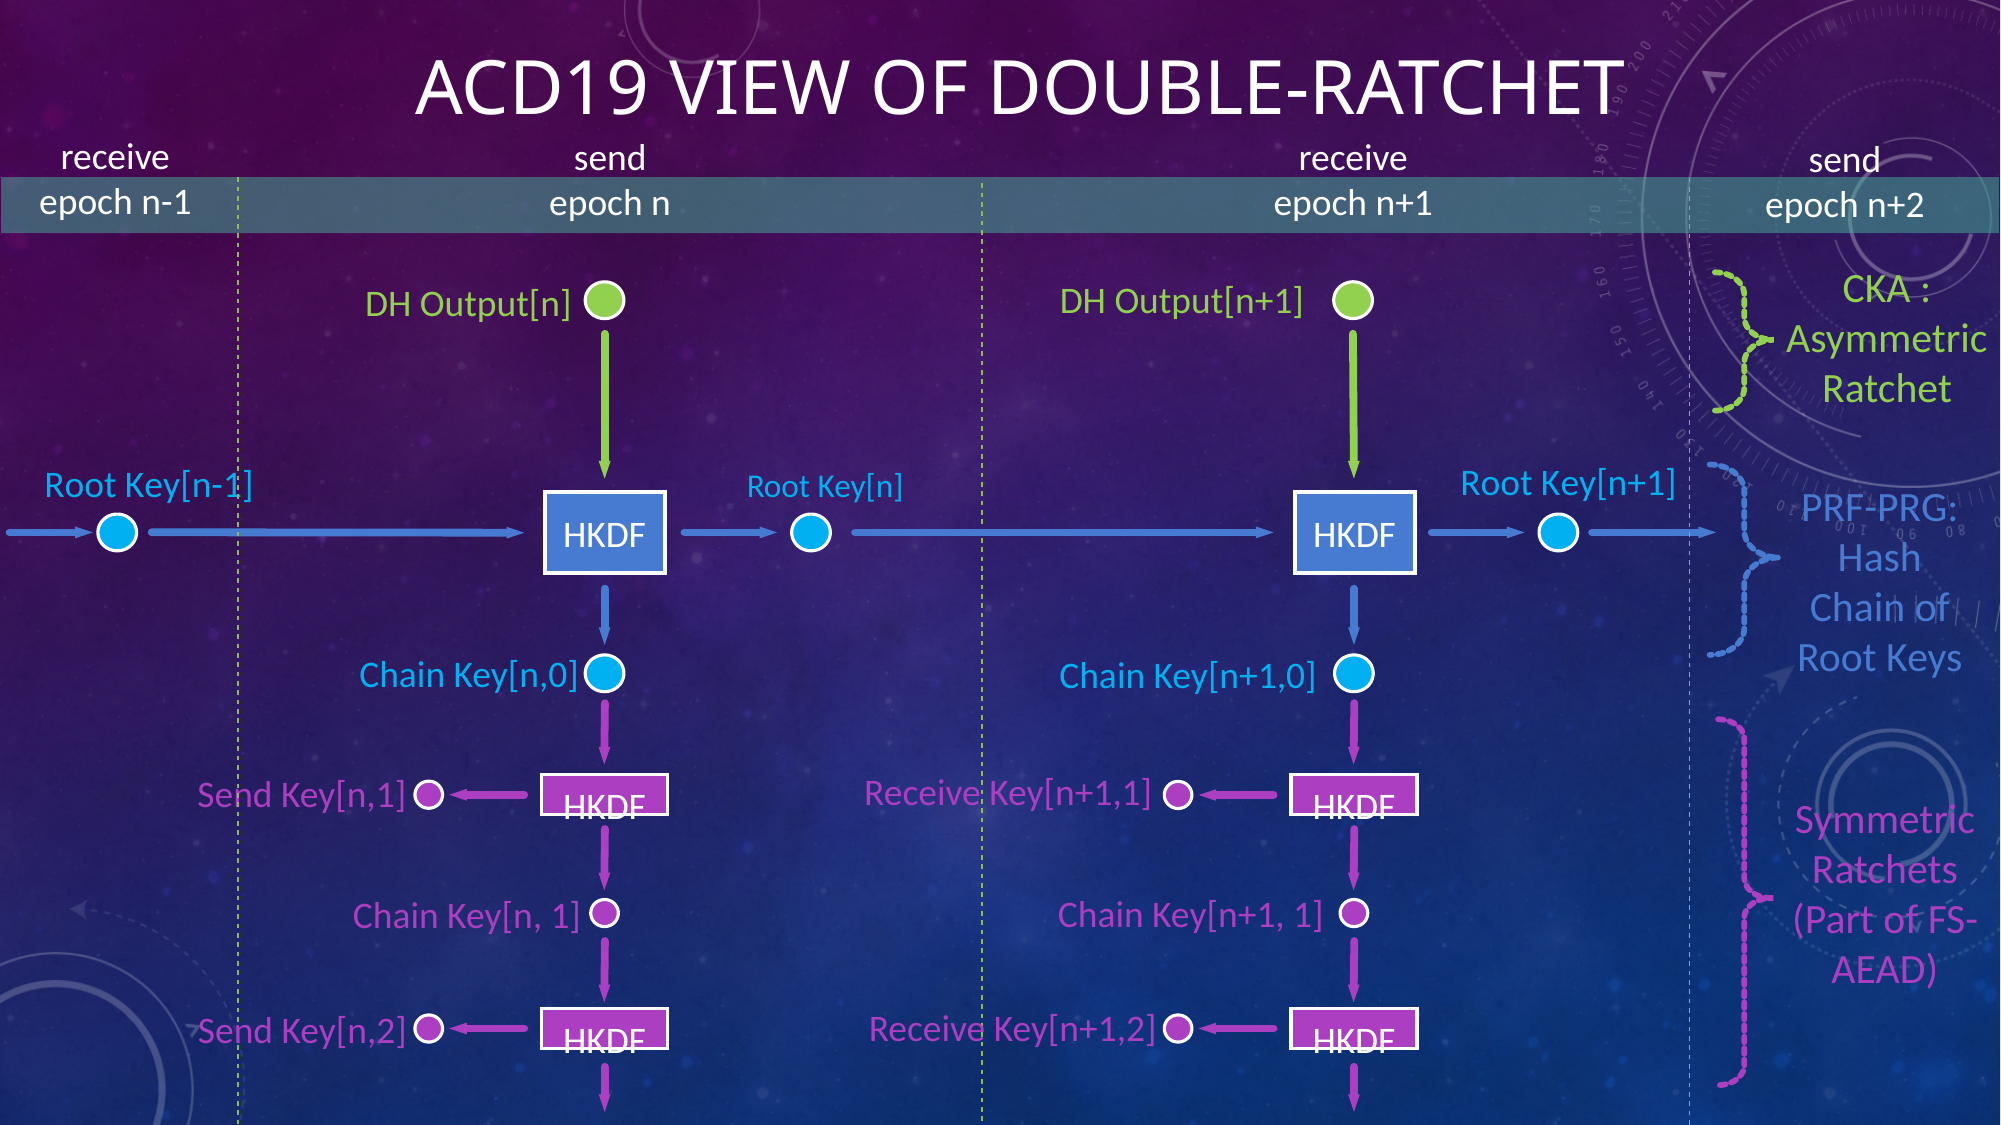

# ACD19 View of Double-Ratchet
receive epoch n-1
send
epoch n
receive
epoch n+1
send
epoch n+2
CKA : Asymmetric Ratchet
DH Output[n+1]
DH Output[n]
Root Key[n+1]
Root Key[n-1]
Root Key[n]
PRF-PRG: Hash Chain of Root Keys
HKDF
HKDF
Chain Key[n,0]
Chain Key[n+1,0]
Receive Key[n+1,1]
Send Key[n,1]
HKDF
HKDF
Symmetric Ratchets
(Part of FS-AEAD)
Chain Key[n+1, 1]
Chain Key[n, 1]
Receive Key[n+1,2]
Send Key[n,2]
HKDF
HKDF